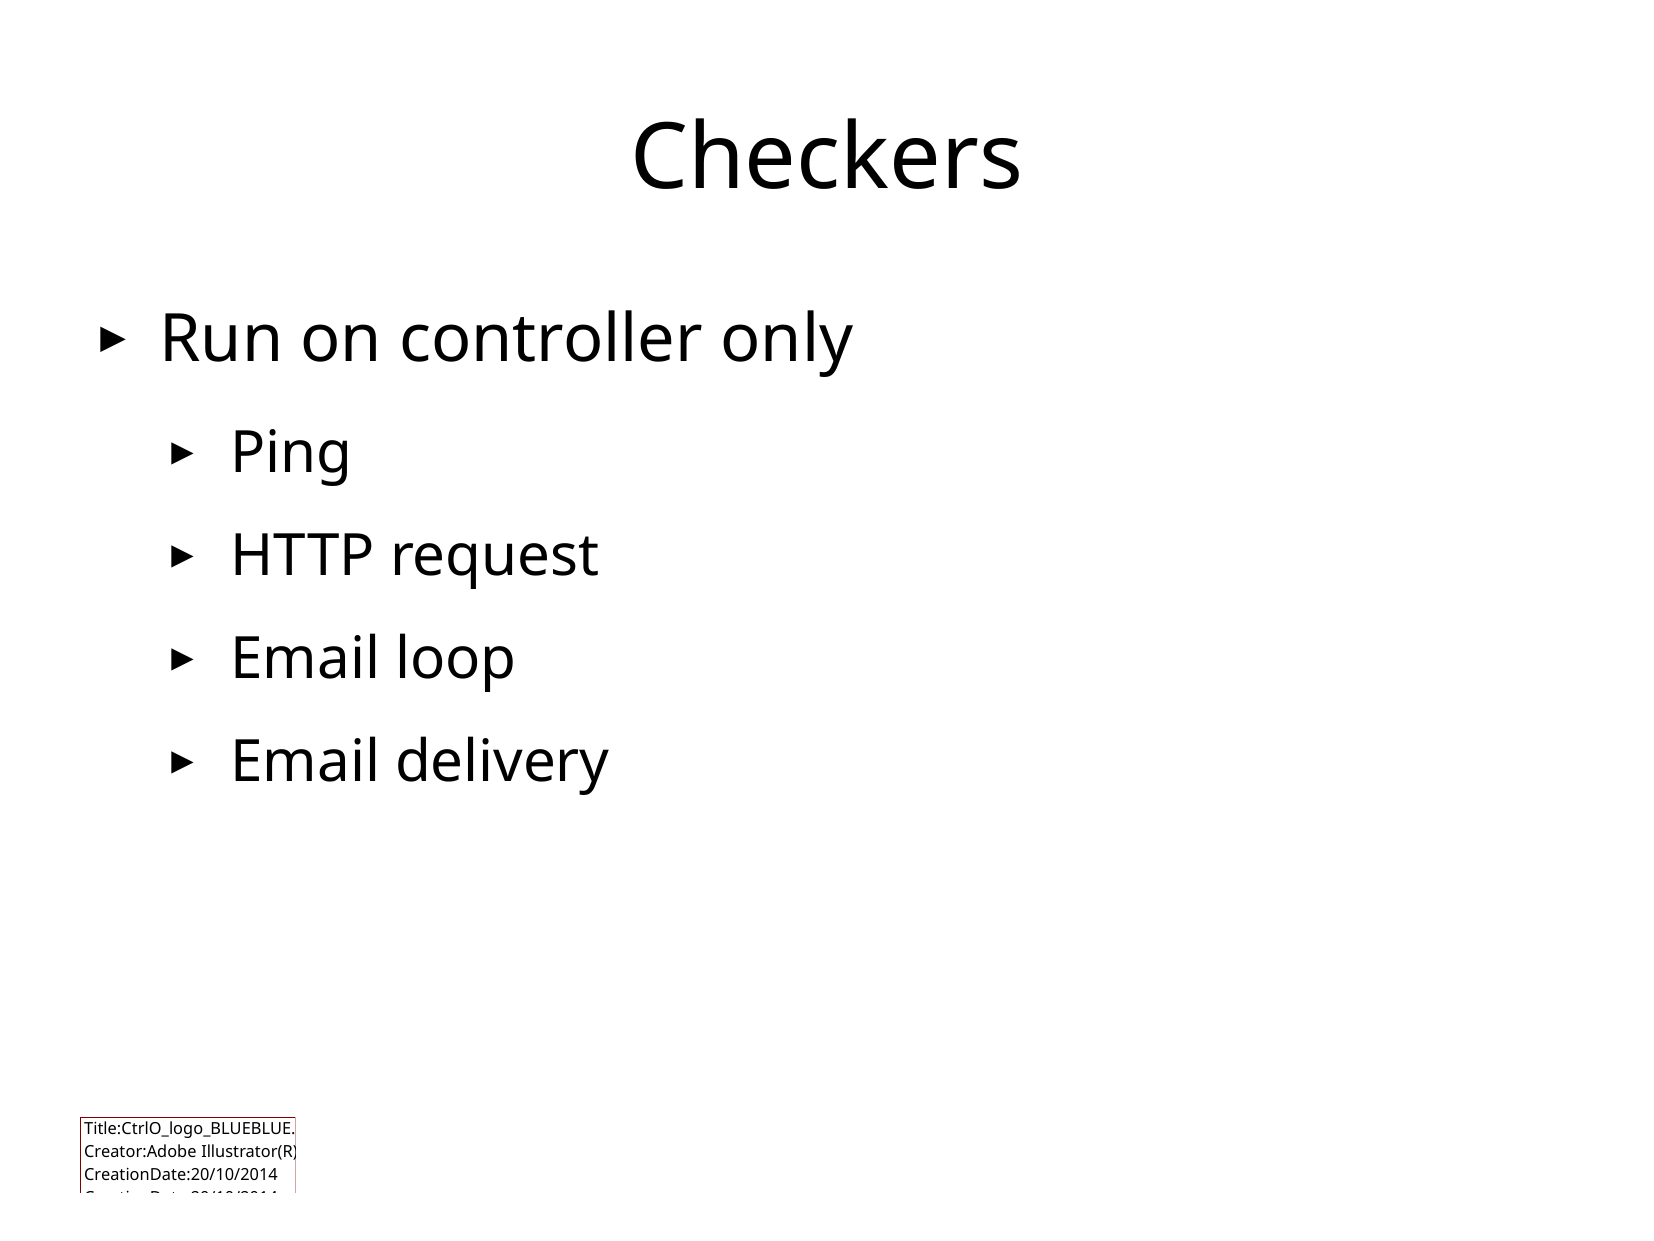

# Checkers
Run on controller only
Ping
HTTP request
Email loop
Email delivery